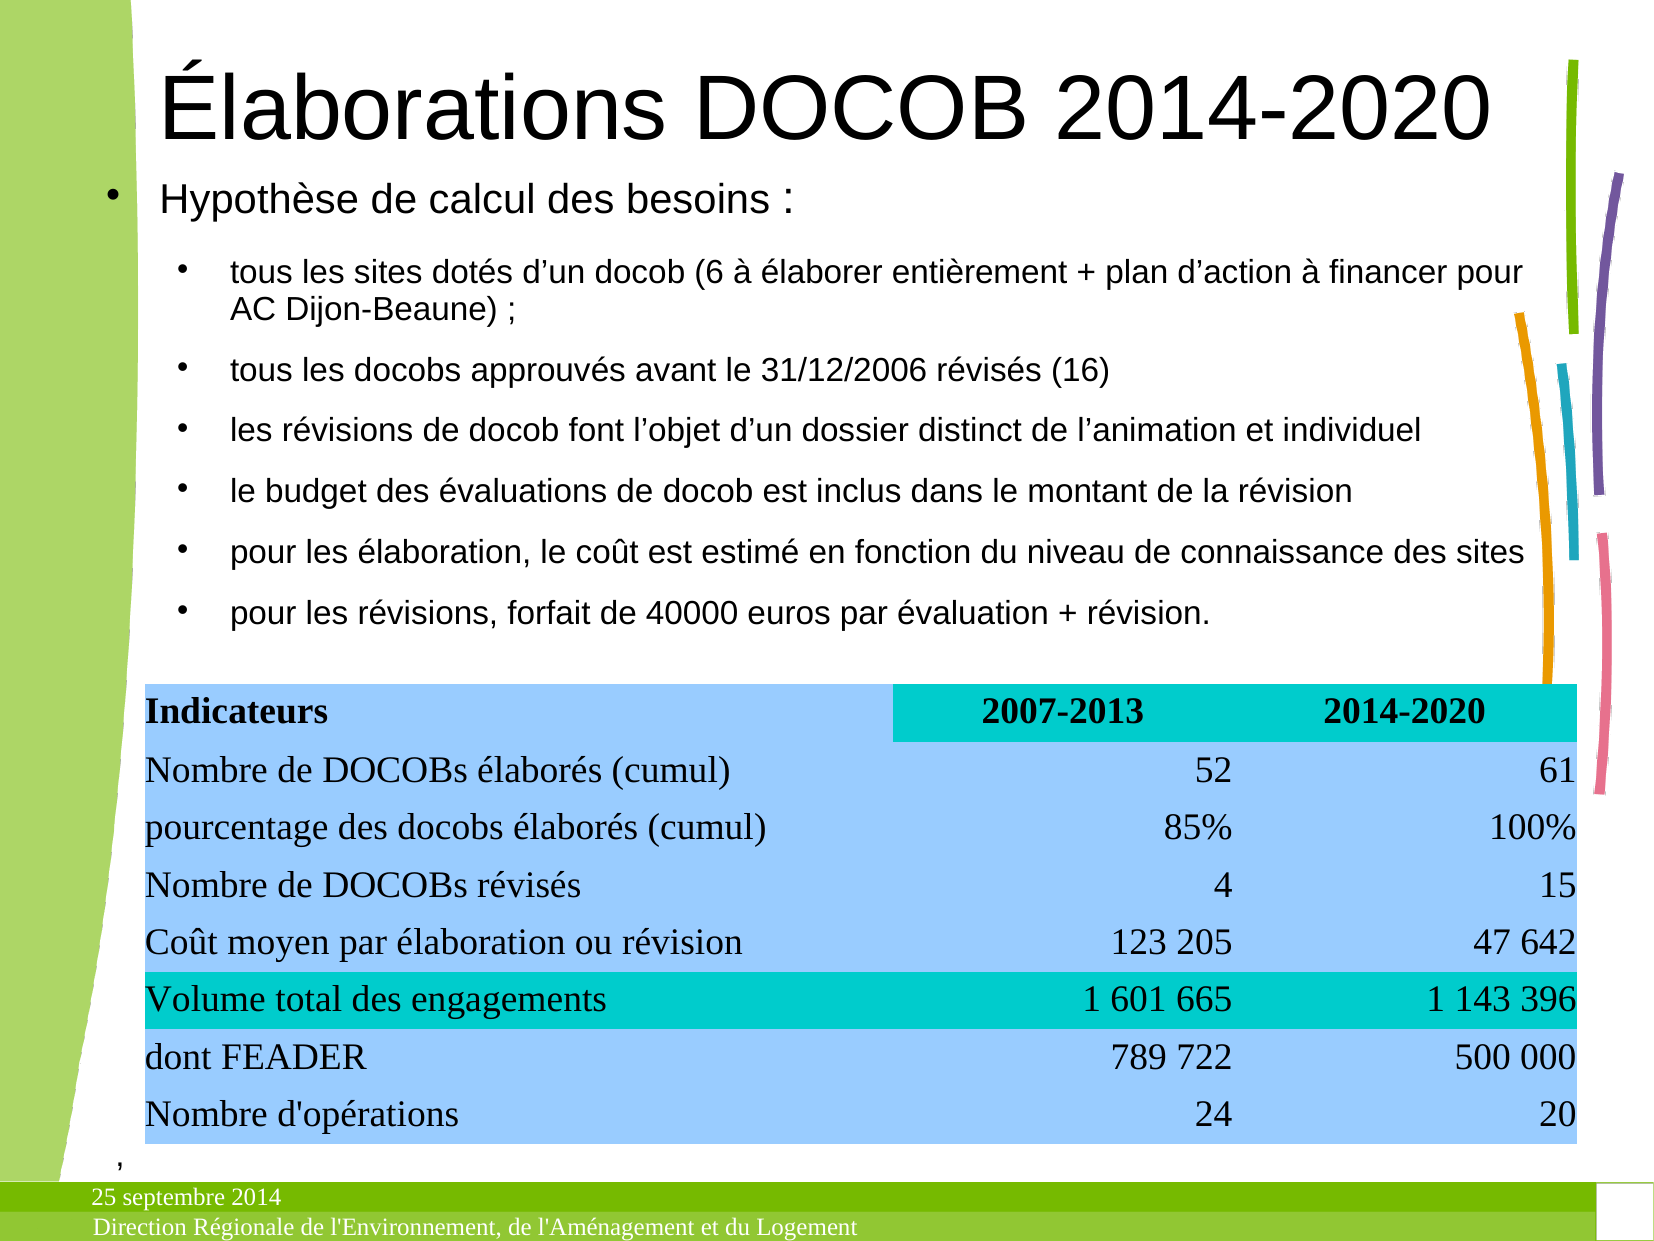

# Élaborations DOCOB 2014-2020
Hypothèse de calcul des besoins :
tous les sites dotés d’un docob (6 à élaborer entièrement + plan d’action à financer pour AC Dijon-Beaune) ;
tous les docobs approuvés avant le 31/12/2006 révisés (16)
les révisions de docob font l’objet d’un dossier distinct de l’animation et individuel
le budget des évaluations de docob est inclus dans le montant de la révision
pour les élaboration, le coût est estimé en fonction du niveau de connaissance des sites
pour les révisions, forfait de 40000 euros par évaluation + révision.
 ,
| Indicateurs | 2007-2013 | 2014-2020 |
| --- | --- | --- |
| Nombre de DOCOBs élaborés (cumul) | 52 | 61 |
| pourcentage des docobs élaborés (cumul) | 85% | 100% |
| Nombre de DOCOBs révisés | 4 | 15 |
| Coût moyen par élaboration ou révision | 123 205 | 47 642 |
| Volume total des engagements | 1 601 665 | 1 143 396 |
| dont FEADER | 789 722 | 500 000 |
| Nombre d'opérations | 24 | 20 |